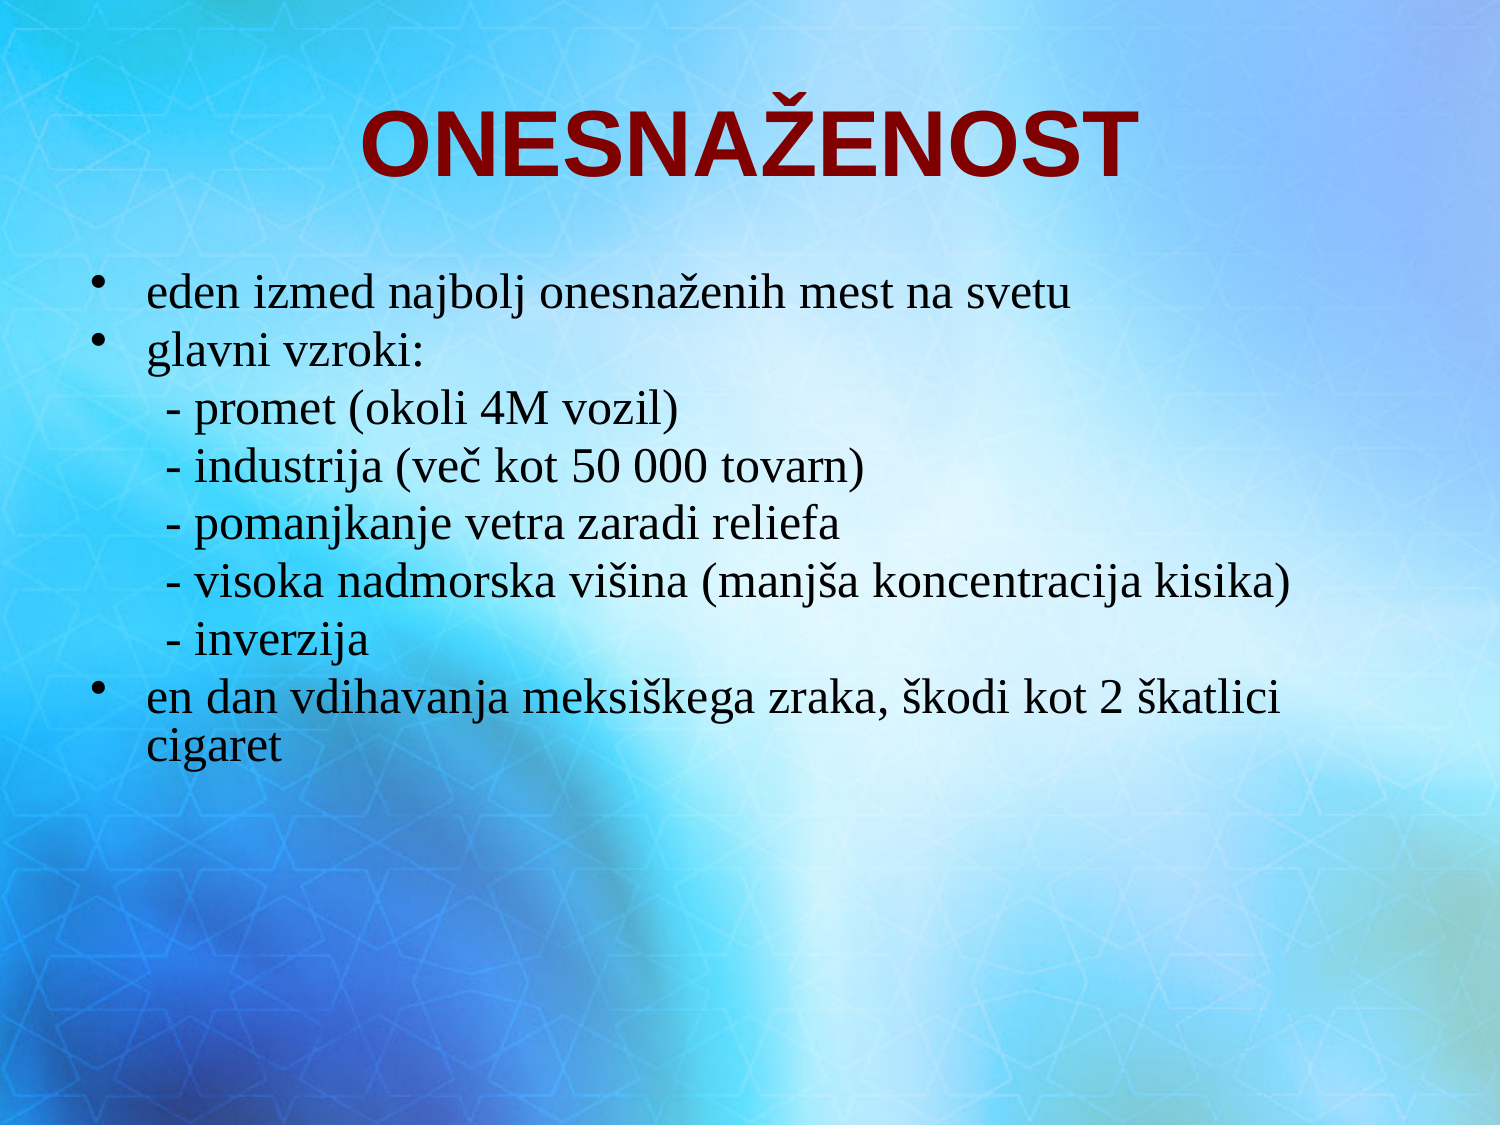

# ONESNAŽENOST
eden izmed najbolj onesnaženih mest na svetu
glavni vzroki:
 - promet (okoli 4M vozil)
 - industrija (več kot 50 000 tovarn)
 - pomanjkanje vetra zaradi reliefa
 - visoka nadmorska višina (manjša koncentracija kisika)
 - inverzija
en dan vdihavanja meksiškega zraka, škodi kot 2 škatlici cigaret